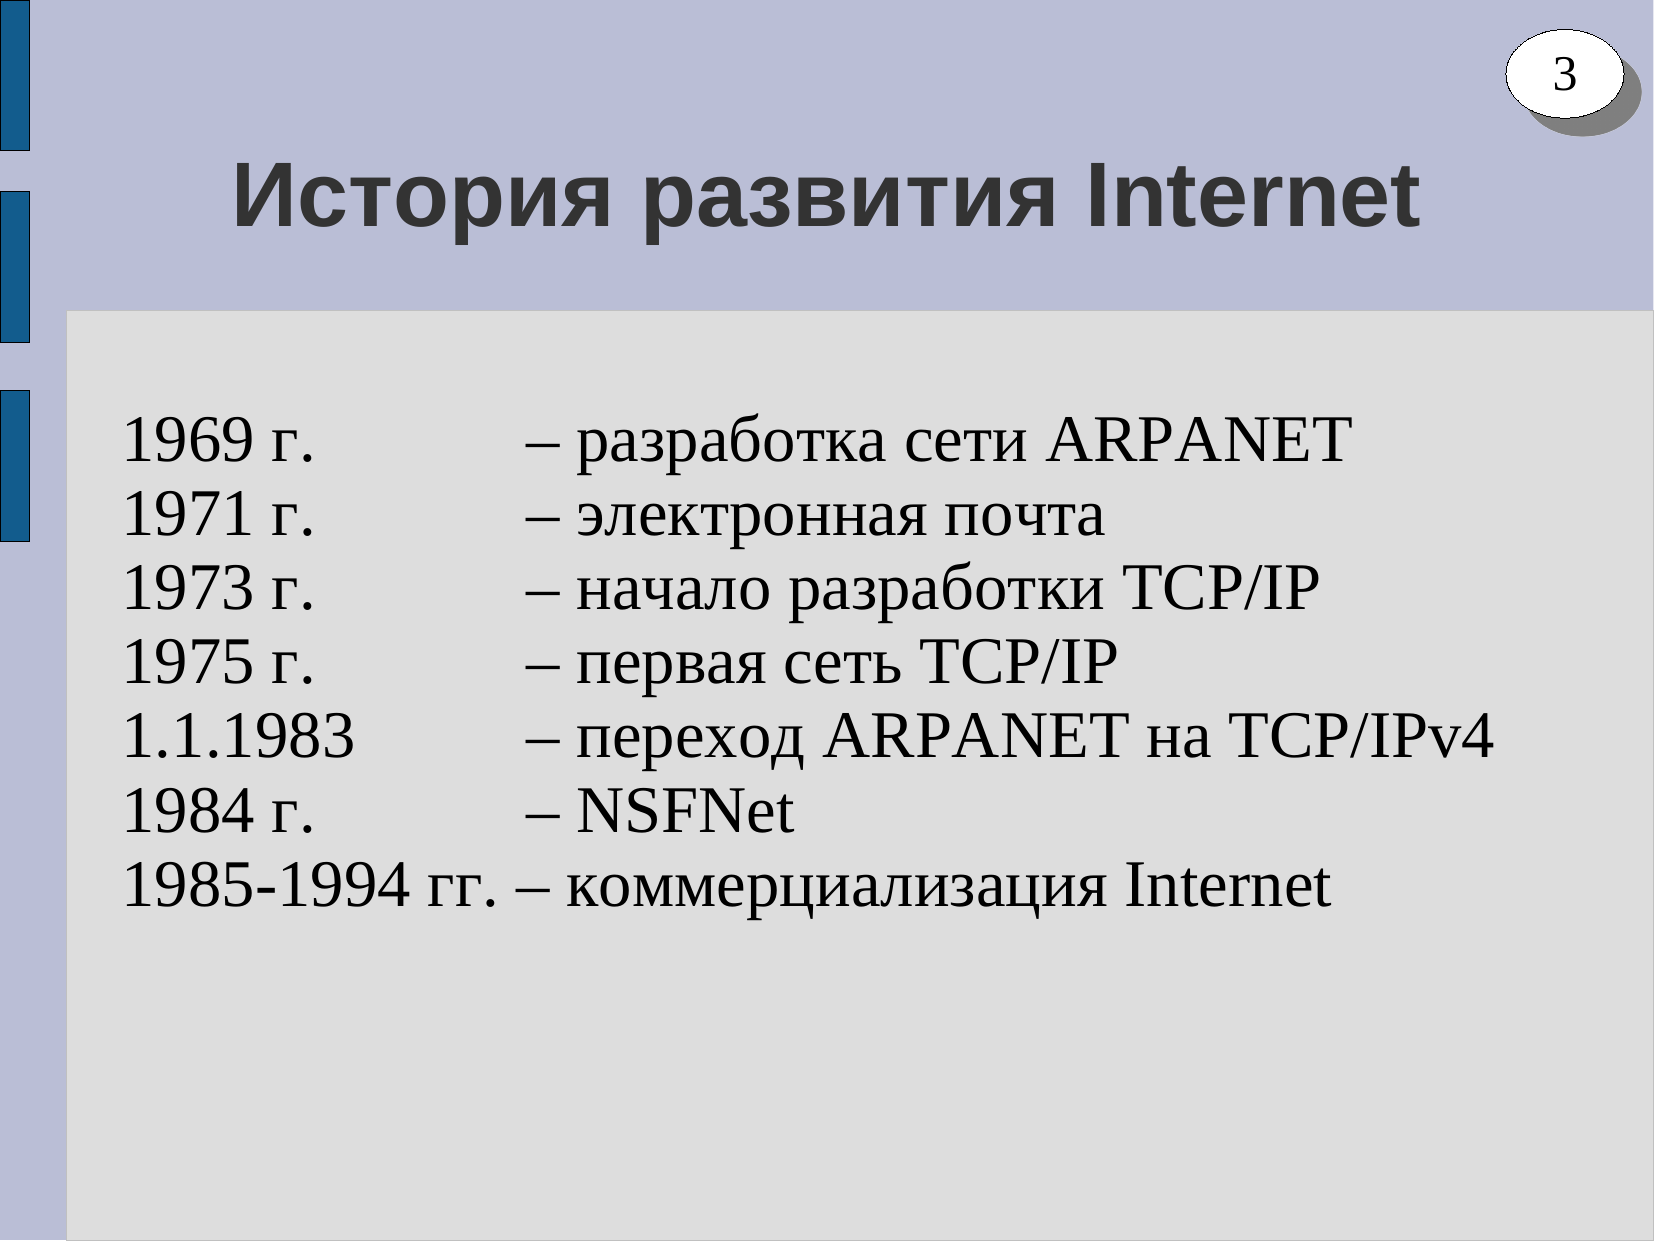

3
# История развития Internet
1969 г. 			– разработка сети ARPANET
1971 г. 			– электронная почта
1973 г. 			– начало разработки TCP/IP
1975 г. 			– первая сеть TCP/IP
1.1.1983 			– переход ARPANET на TCP/IPv4
1984 г. 			– NSFNet
1985-1994 гг. – коммерциализация Internet